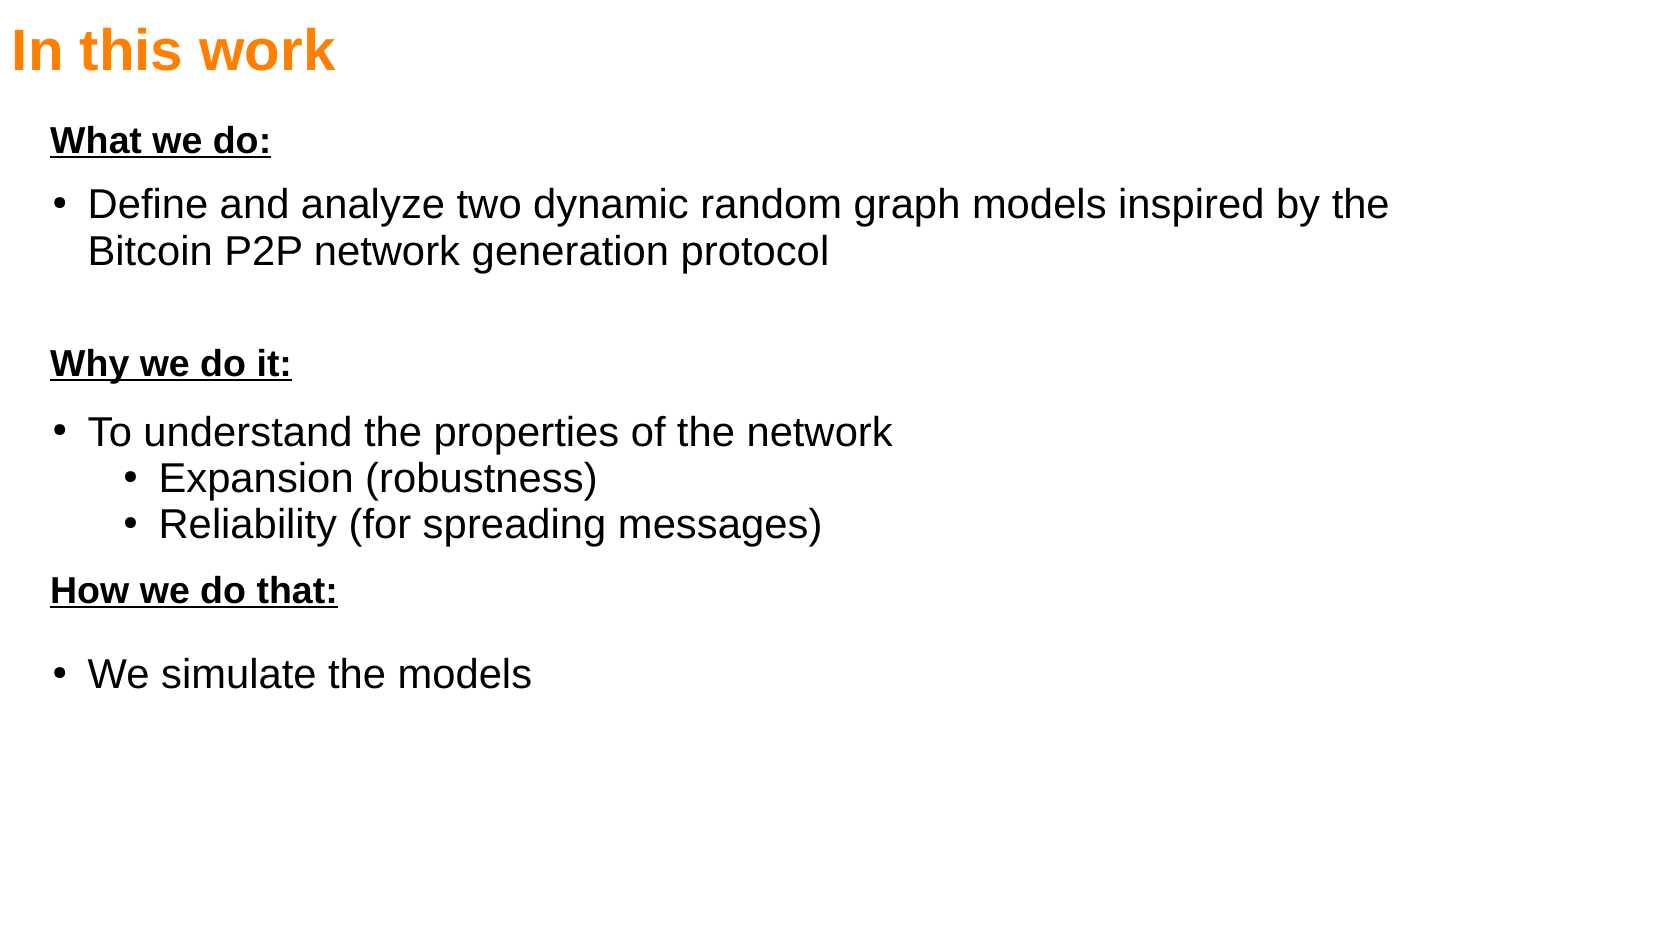

# In this work
What we do:
Define and analyze two dynamic random graph models inspired by the Bitcoin P2P network generation protocol
Why we do it:
To understand the properties of the network
Expansion (robustness)
Reliability (for spreading messages)
How we do that:
We simulate the models